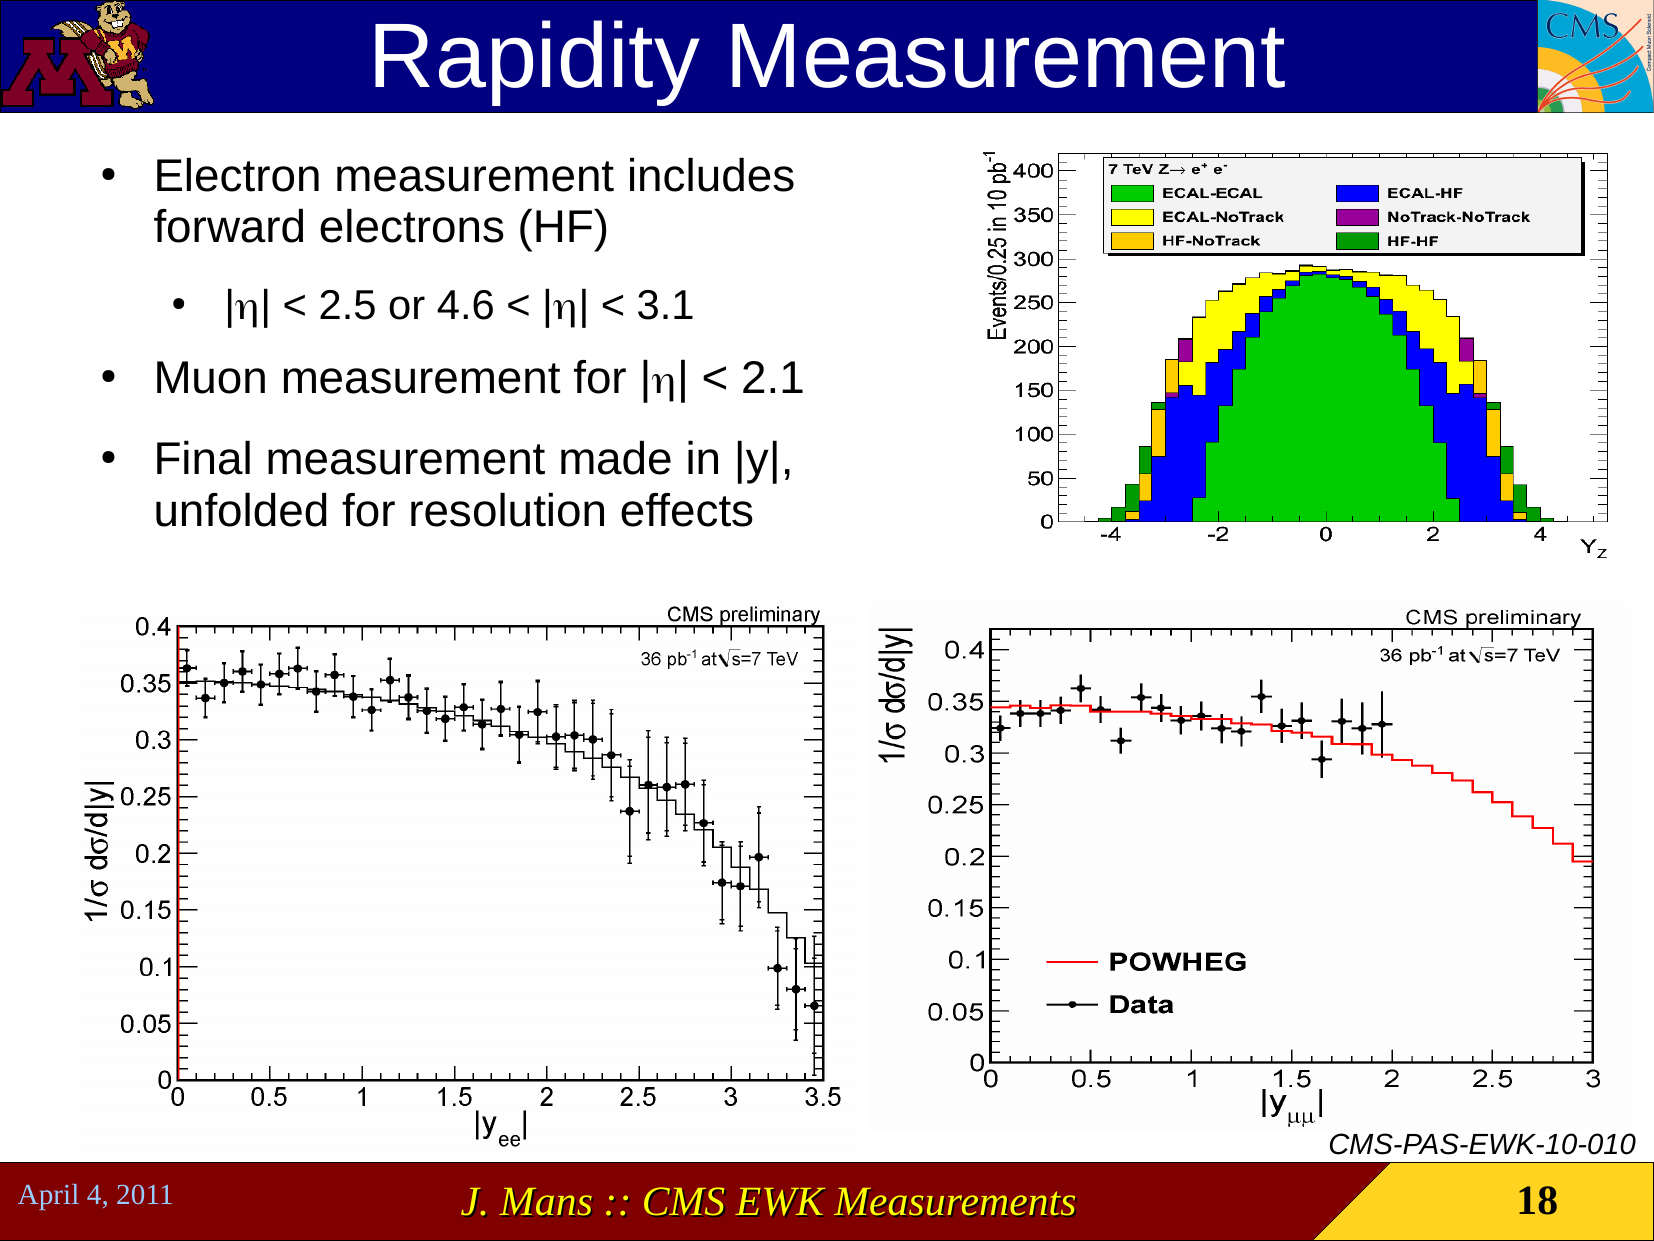

# Rapidity Measurement
Electron measurement includes forward electrons (HF)
|η| < 2.5 or 4.6 < |η| < 3.1
Muon measurement for |η| < 2.1
Final measurement made in |y|, unfolded for resolution effects
CMS-PAS-EWK-10-010
J. Mans :: CMS EWK Measurements
18
April 4, 2011